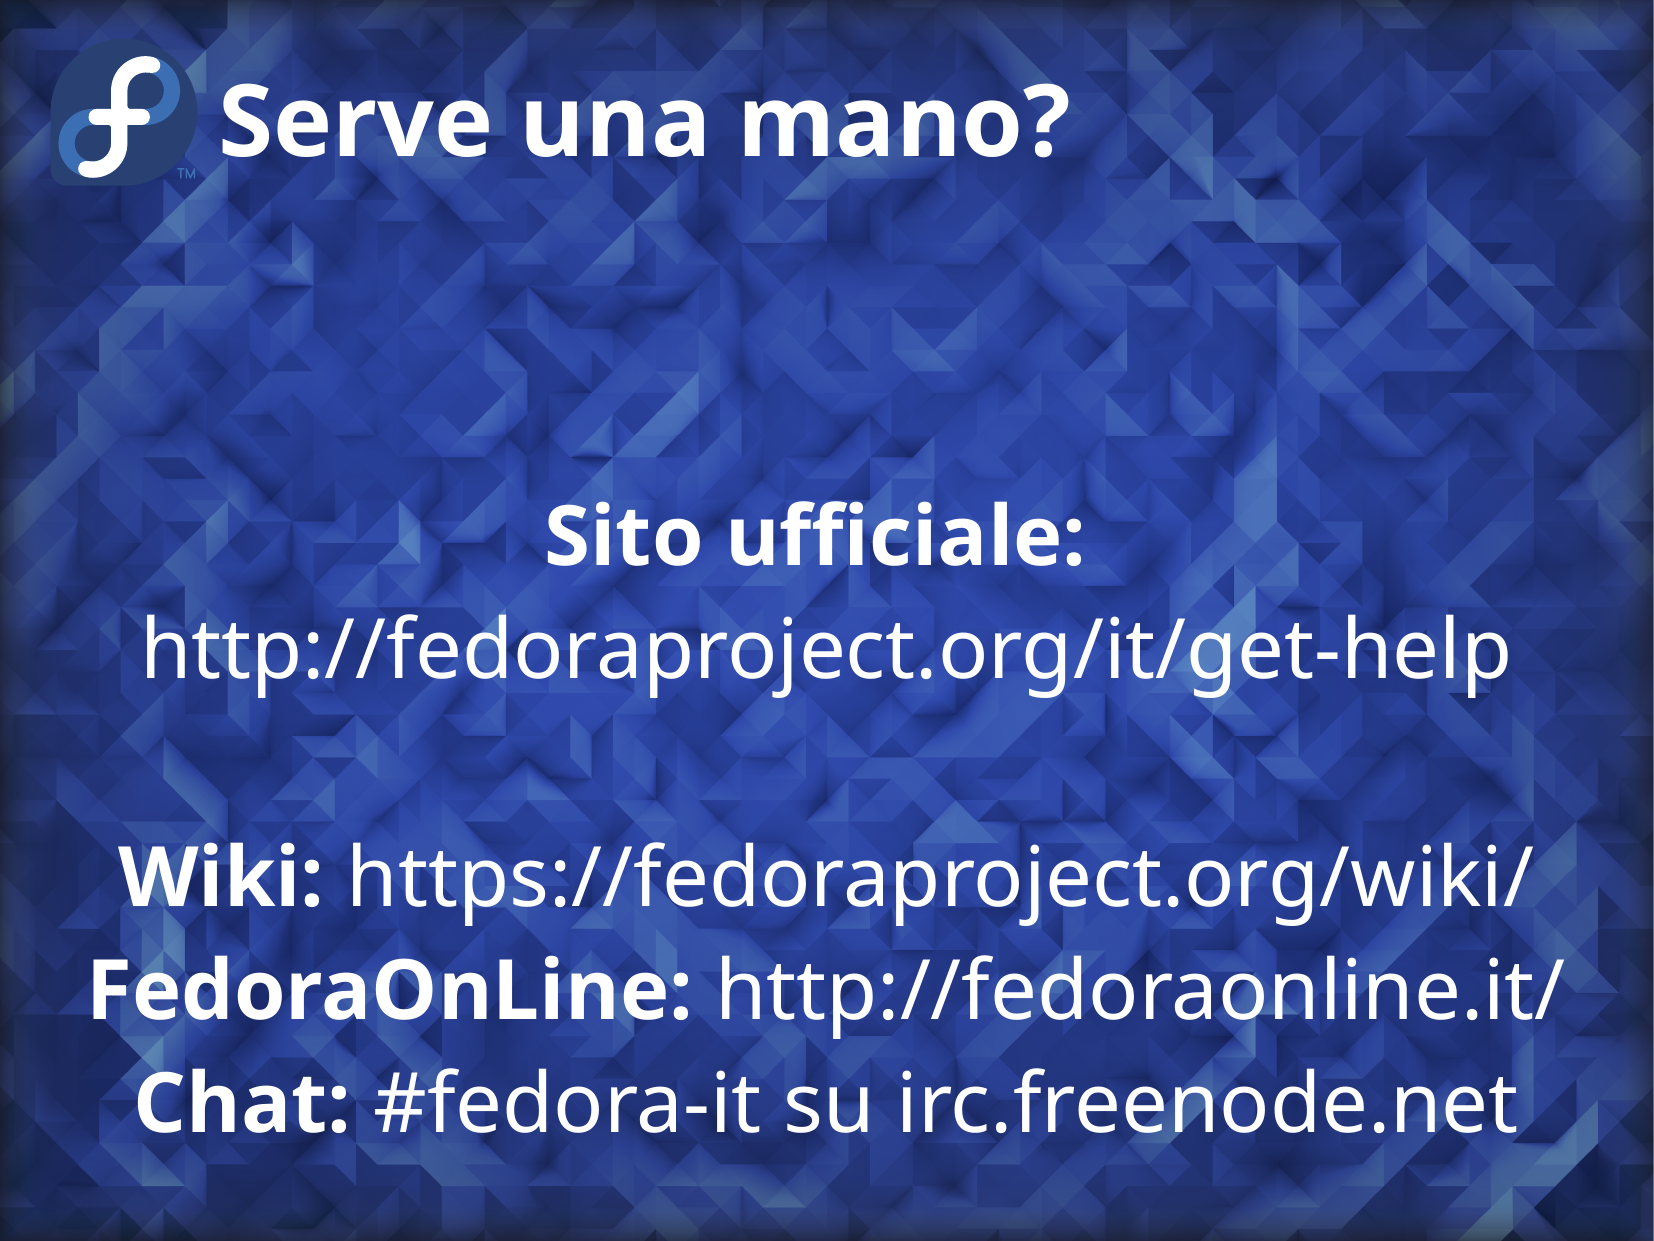

# Serve una mano?
Sito ufficiale: http://fedoraproject.org/it/get-help
Wiki: https://fedoraproject.org/wiki/
FedoraOnLine: http://fedoraonline.it/
Chat: #fedora-it su irc.freenode.net